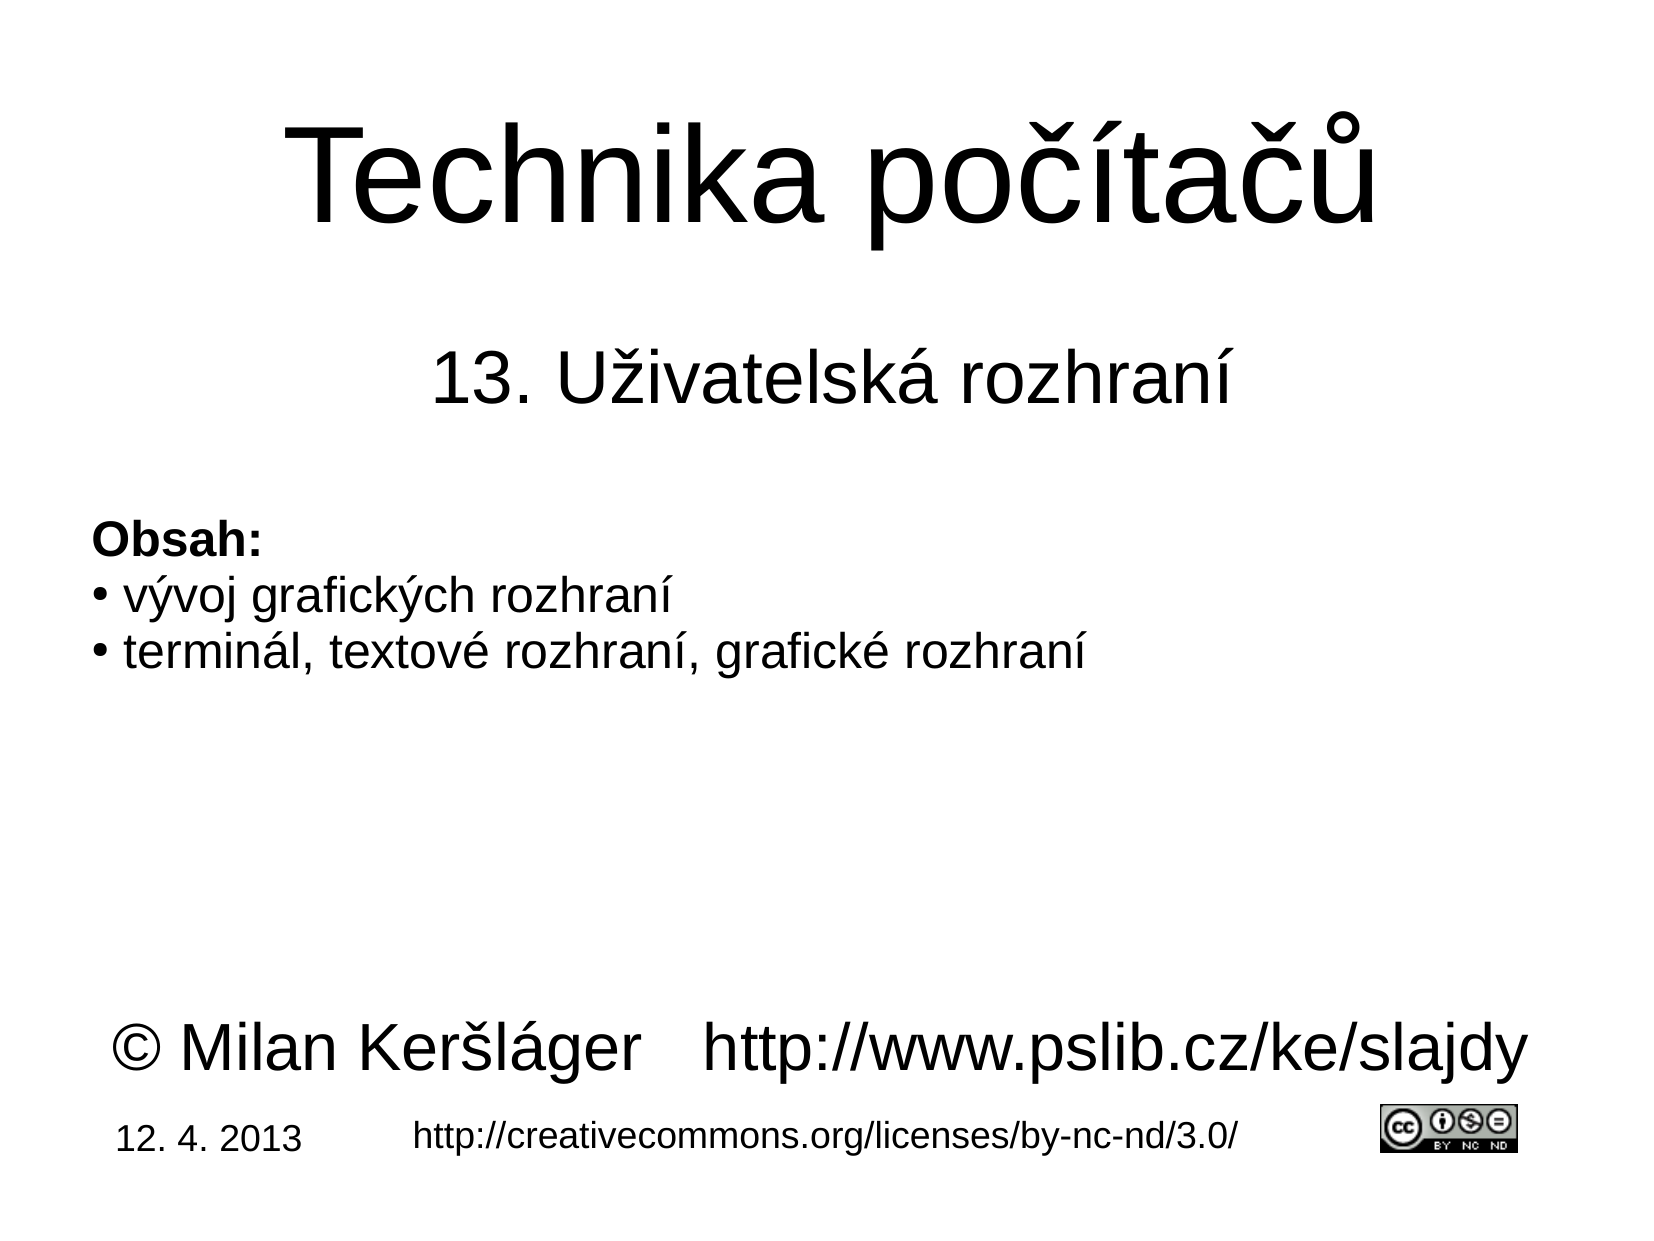

# Technika počítačů 13. Uživatelská rozhraní
Obsah:
 vývoj grafických rozhraní
 terminál, textové rozhraní, grafické rozhraní
© Milan Keršláger	http://www.pslib.cz/ke/slajdy
http://creativecommons.org/licenses/by-nc-nd/3.0/
12. 4. 2013